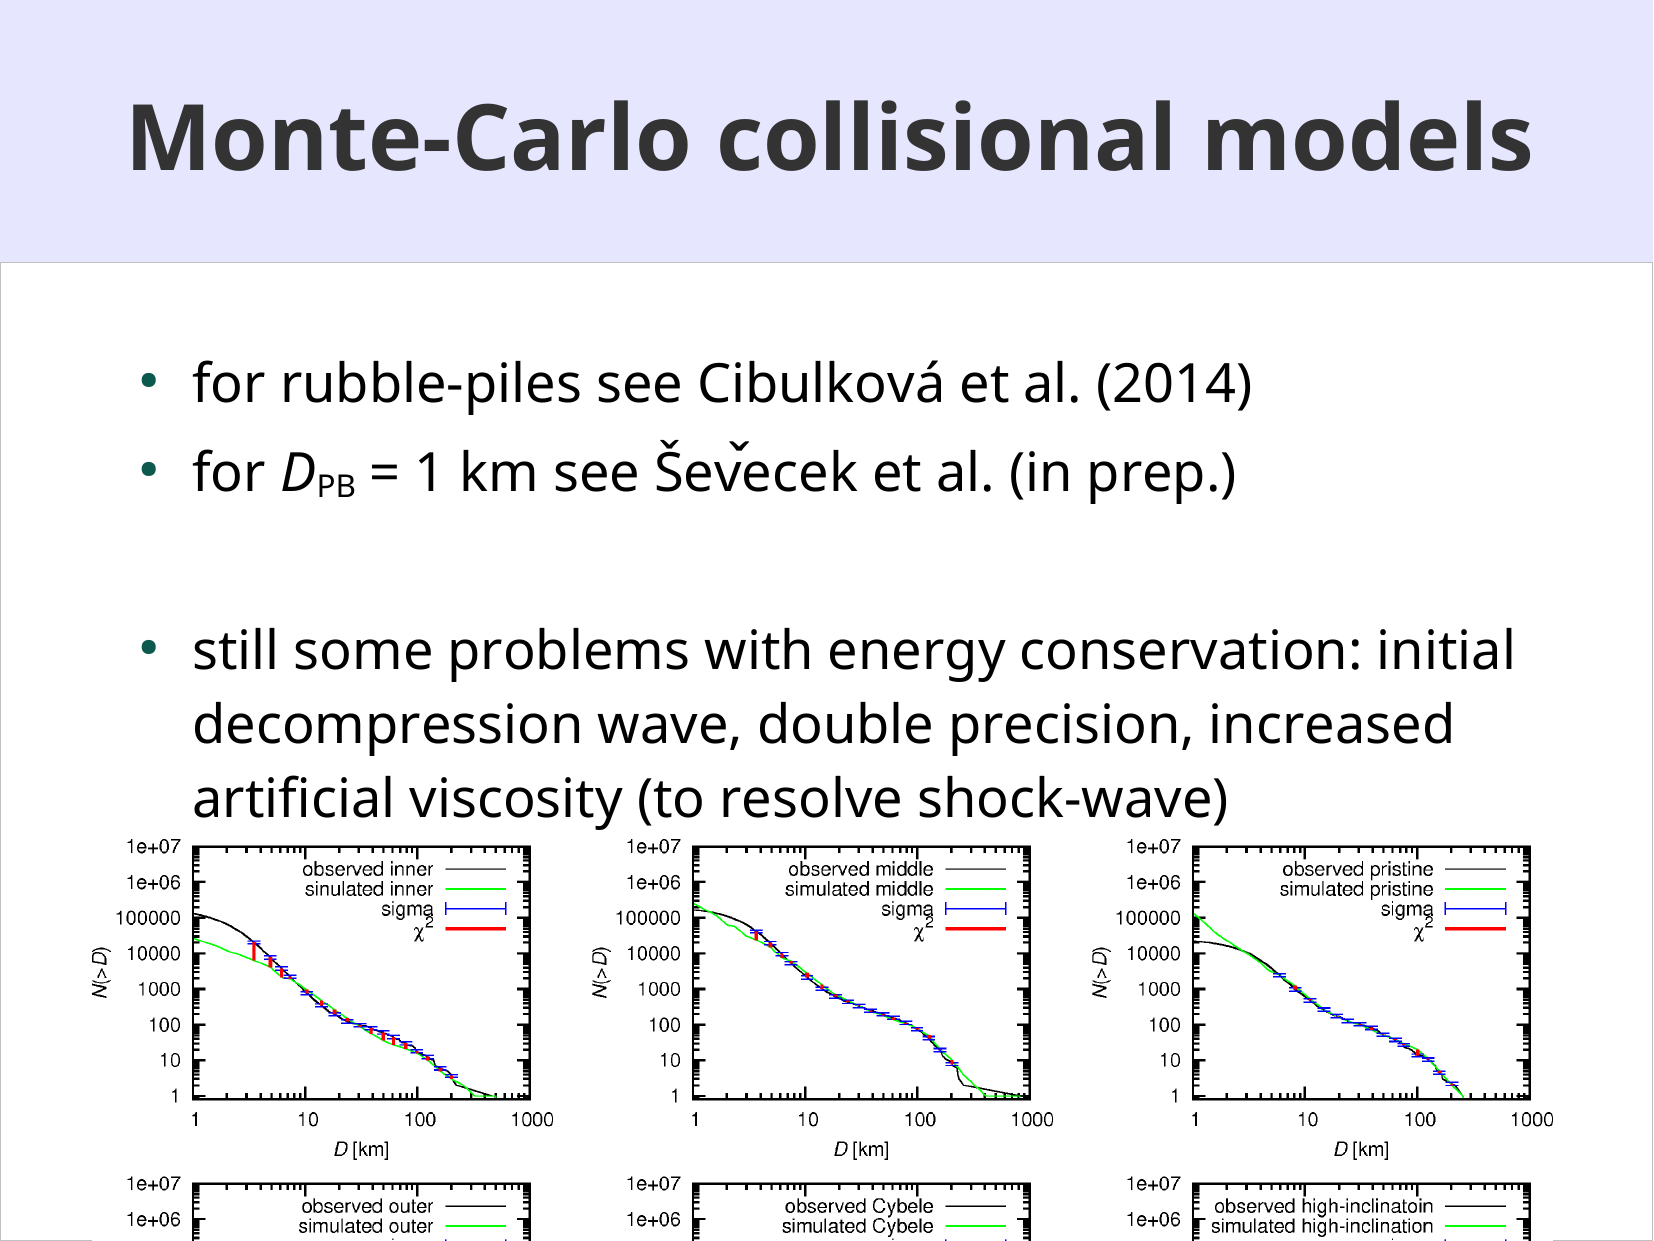

# Monte-Carlo collisional models
for rubble-piles see Cibulková et al. (2014)
for DPB = 1 km see Ševecek et al. (in prep.)
still some problems with energy conservation: initial decompression wave, double precision, increased artificial viscosity (to resolve shock-wave)
ˇ